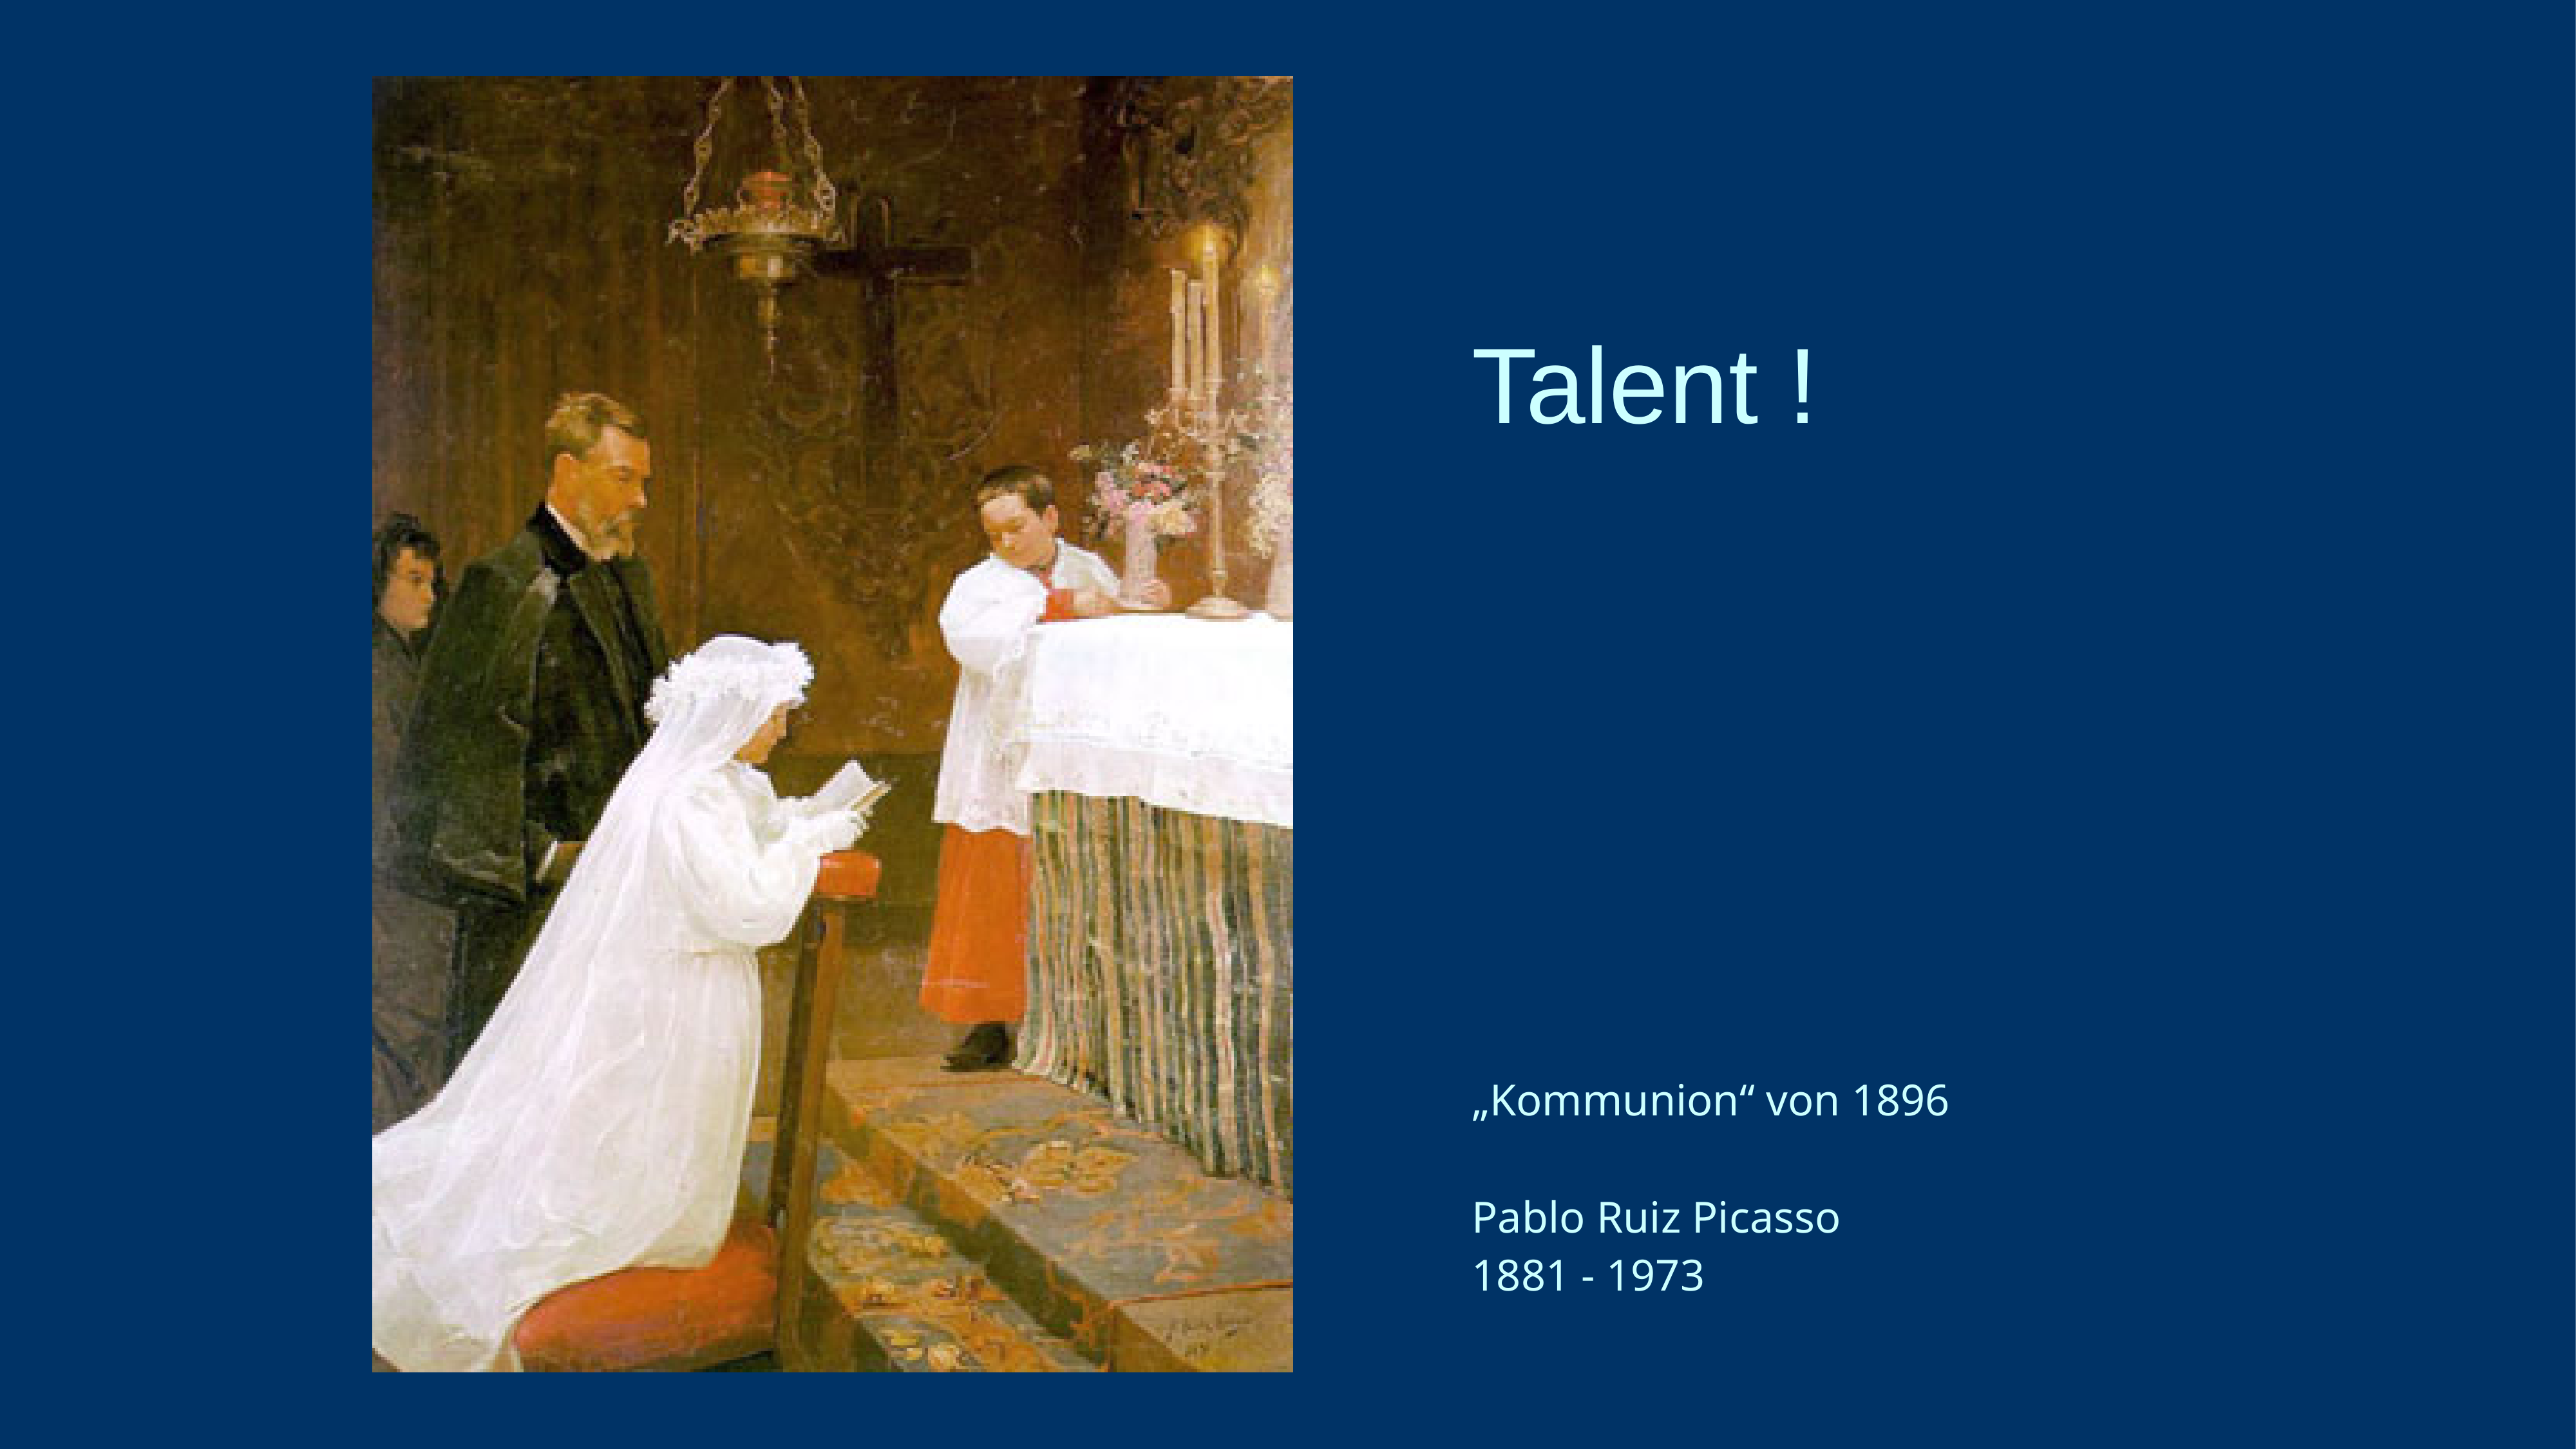

Talent !
„Kommunion“ von 1896
Pablo Ruiz Picasso
1881 - 1973